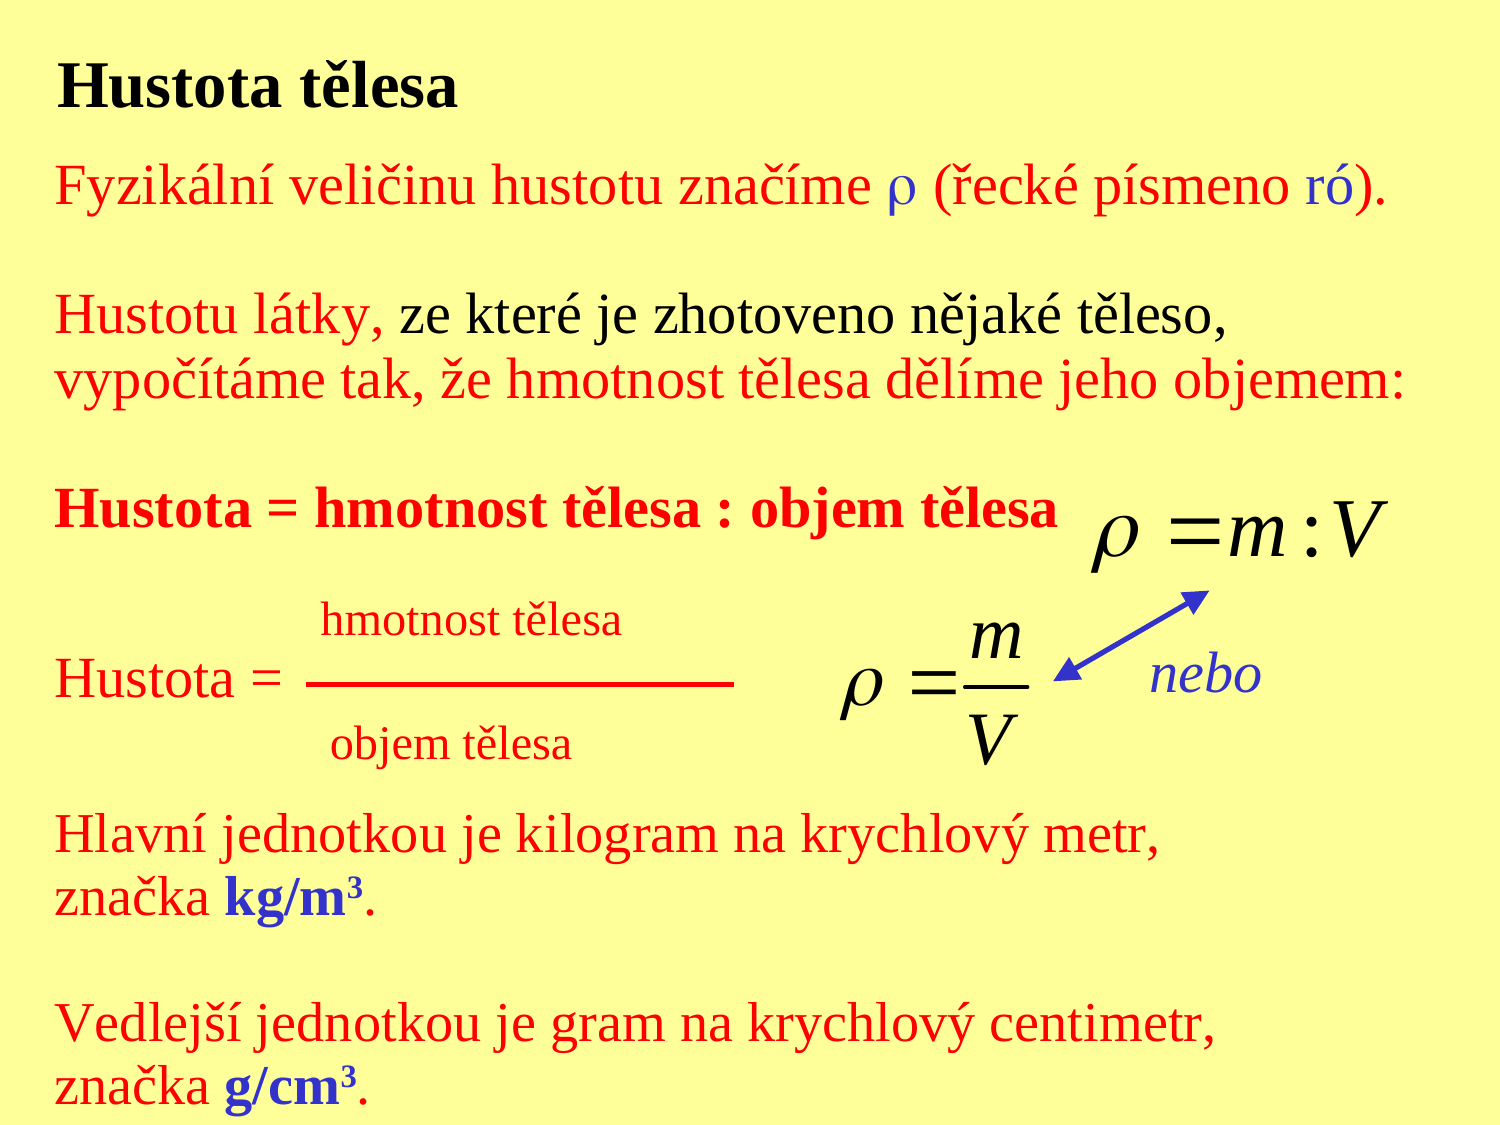

Hustota tělesa
Fyzikální veličinu hustotu značíme  (řecké písmeno ró).
Hustotu látky, ze které je zhotoveno nějaké těleso,
vypočítáme tak, že hmotnost tělesa dělíme jeho objemem:
Hustota = hmotnost tělesa : objem tělesa
	 hmotnost tělesa
Hustota =
 objem tělesa
Hlavní jednotkou je kilogram na krychlový metr,
značka kg/m3.
Vedlejší jednotkou je gram na krychlový centimetr,
značka g/cm3.
nebo